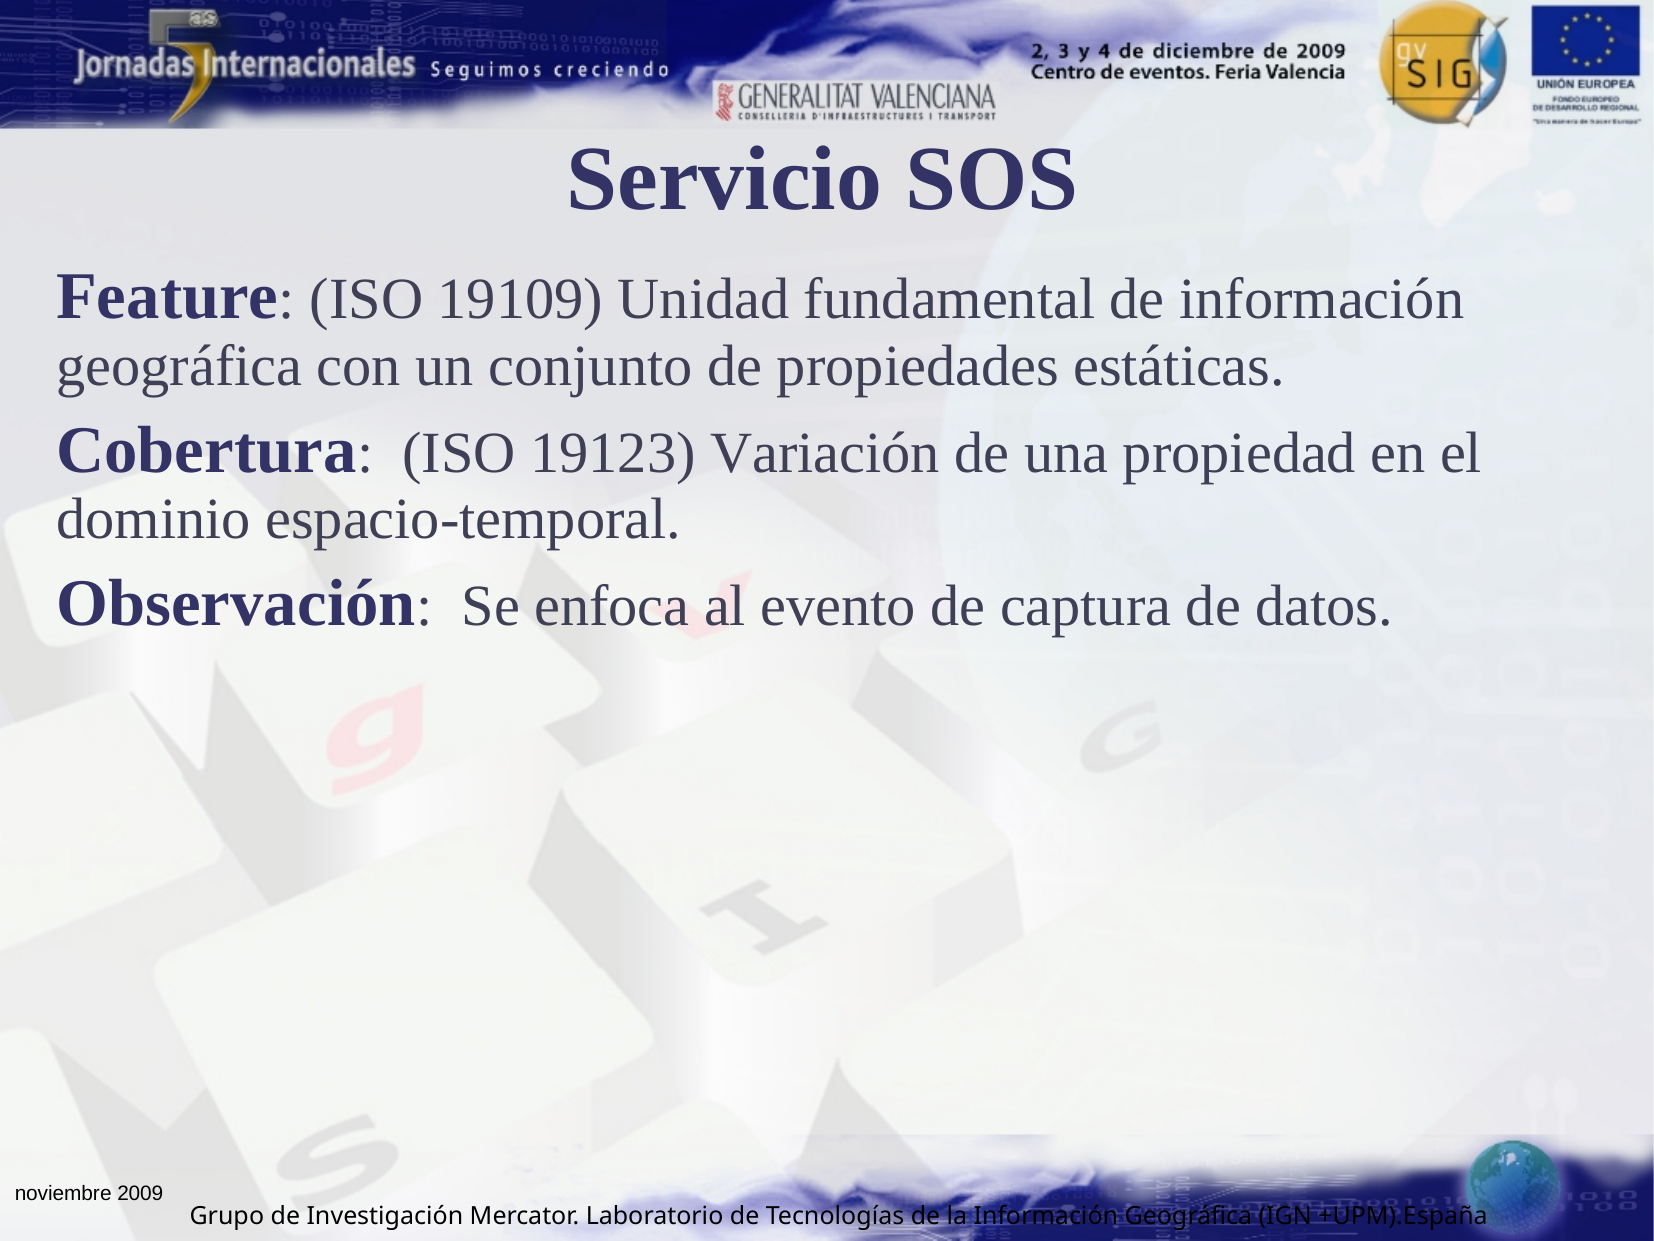

Servicio SOS
# Feature: (ISO 19109) Unidad fundamental de información geográfica con un conjunto de propiedades estáticas.
Cobertura: (ISO 19123) Variación de una propiedad en el dominio espacio-temporal.
Observación: Se enfoca al evento de captura de datos.
Grupo de Investigación Mercator. Laboratorio de Tecnologías de la Información Geográfica (IGN +UPM).España
noviembre 2009